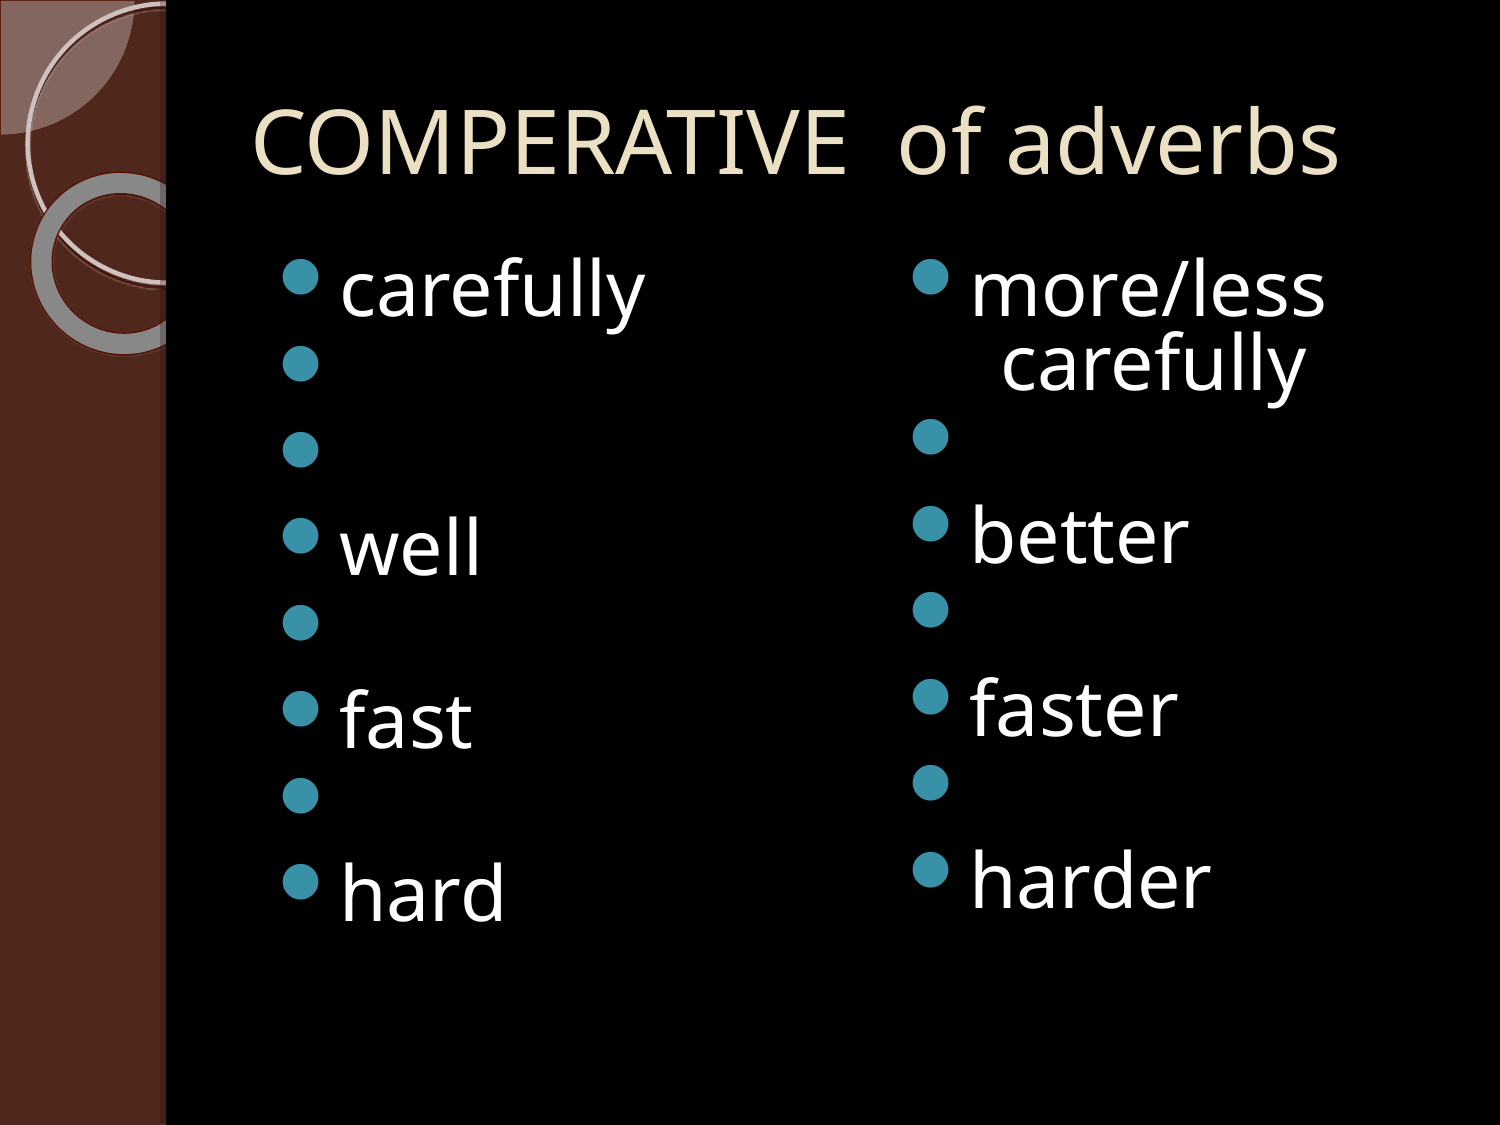

# COMPERATIVE of adverbs
carefully
well
fast
hard
more/less carefully
better
faster
harder